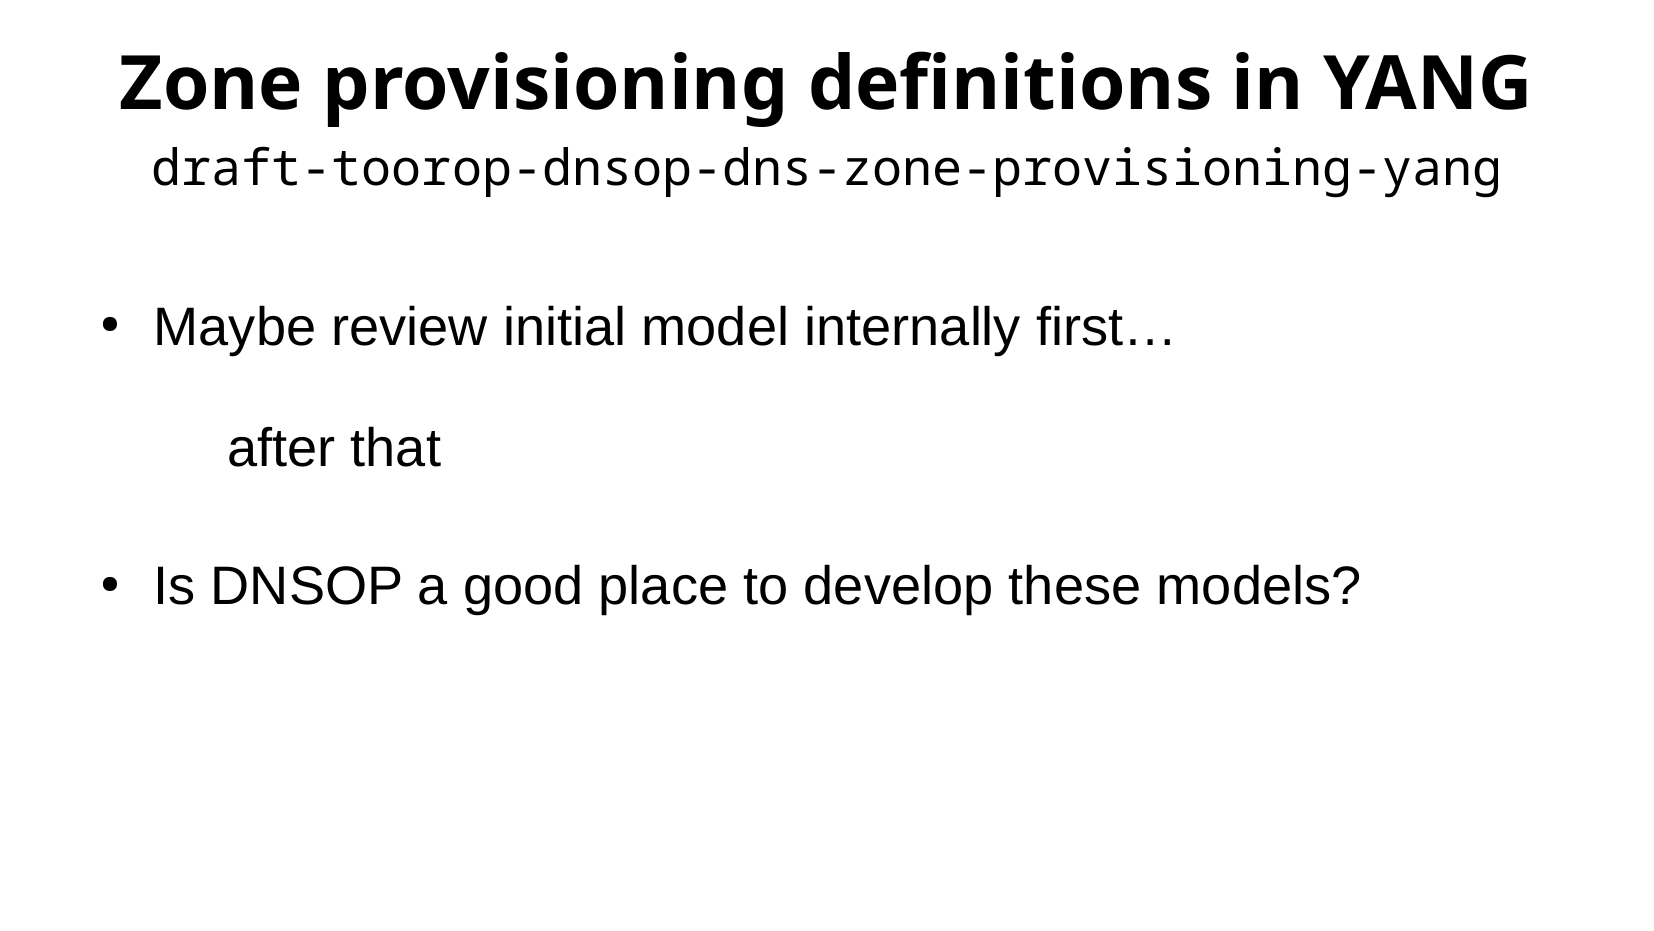

Zone provisioning definitions in YANG
draft-toorop-dnsop-dns-zone-provisioning-yang
# Maybe review initial model internally first… after that
Is DNSOP a good place to develop these models?